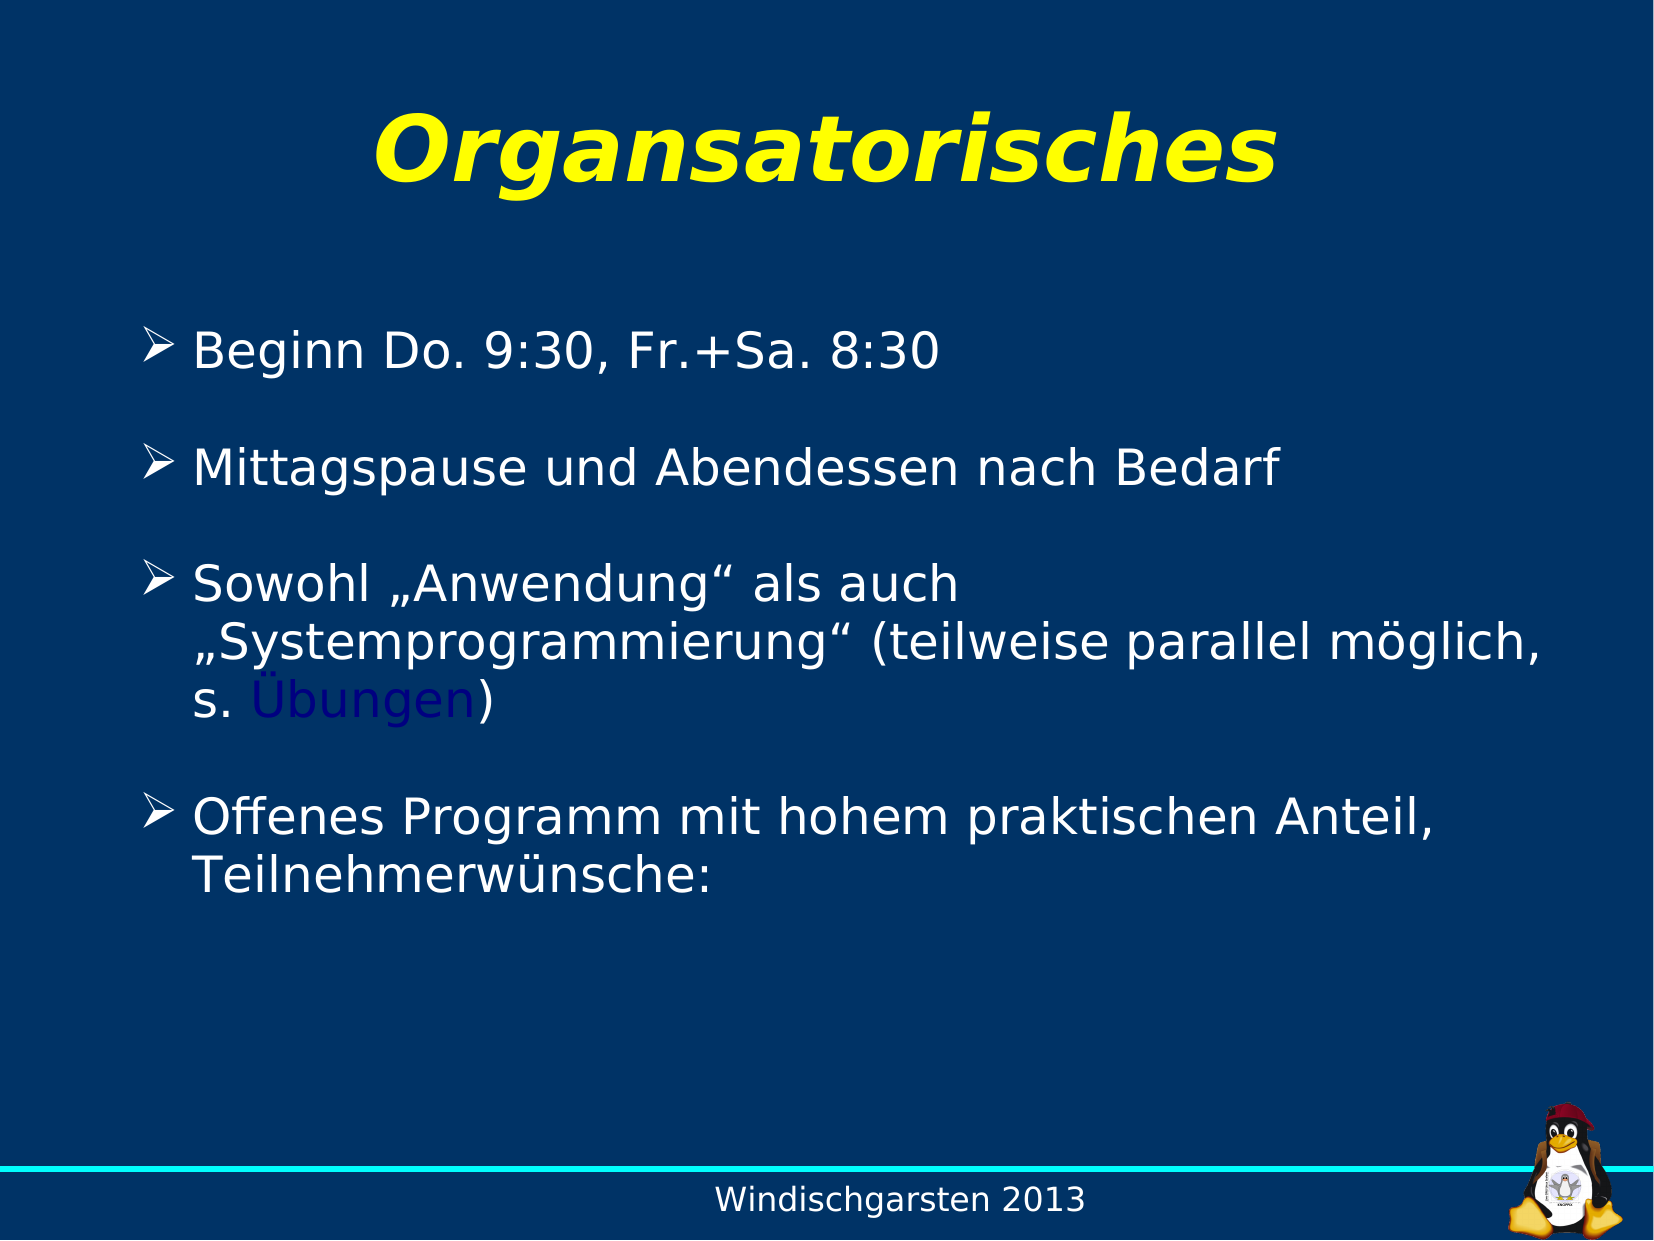

# Organsatorisches
Beginn Do. 9:30, Fr.+Sa. 8:30
Mittagspause und Abendessen nach Bedarf
Sowohl „Anwendung“ als auch „Systemprogrammierung“ (teilweise parallel möglich, s. Übungen)
Offenes Programm mit hohem praktischen Anteil,
Teilnehmerwünsche: